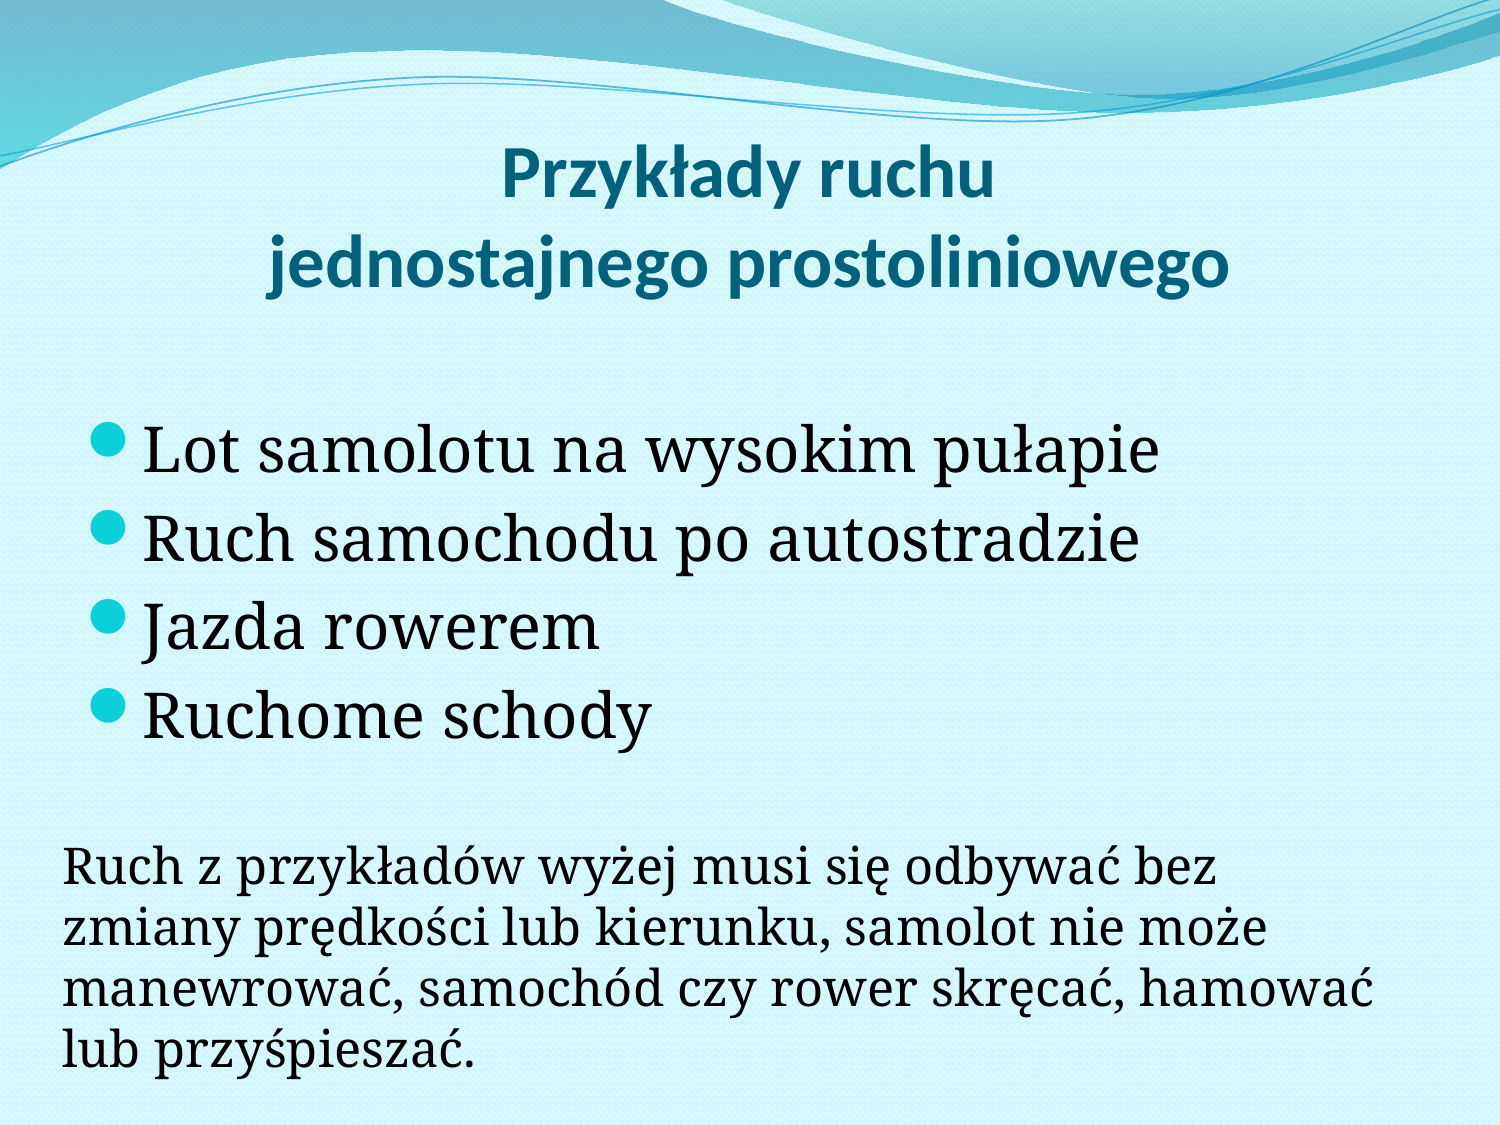

# Przykłady ruchu jednostajnego prostoliniowego
Lot samolotu na wysokim pułapie
Ruch samochodu po autostradzie
Jazda rowerem
Ruchome schody
Ruch z przykładów wyżej musi się odbywać bez zmiany prędkości lub kierunku, samolot nie może manewrować, samochód czy rower skręcać, hamować lub przyśpieszać.